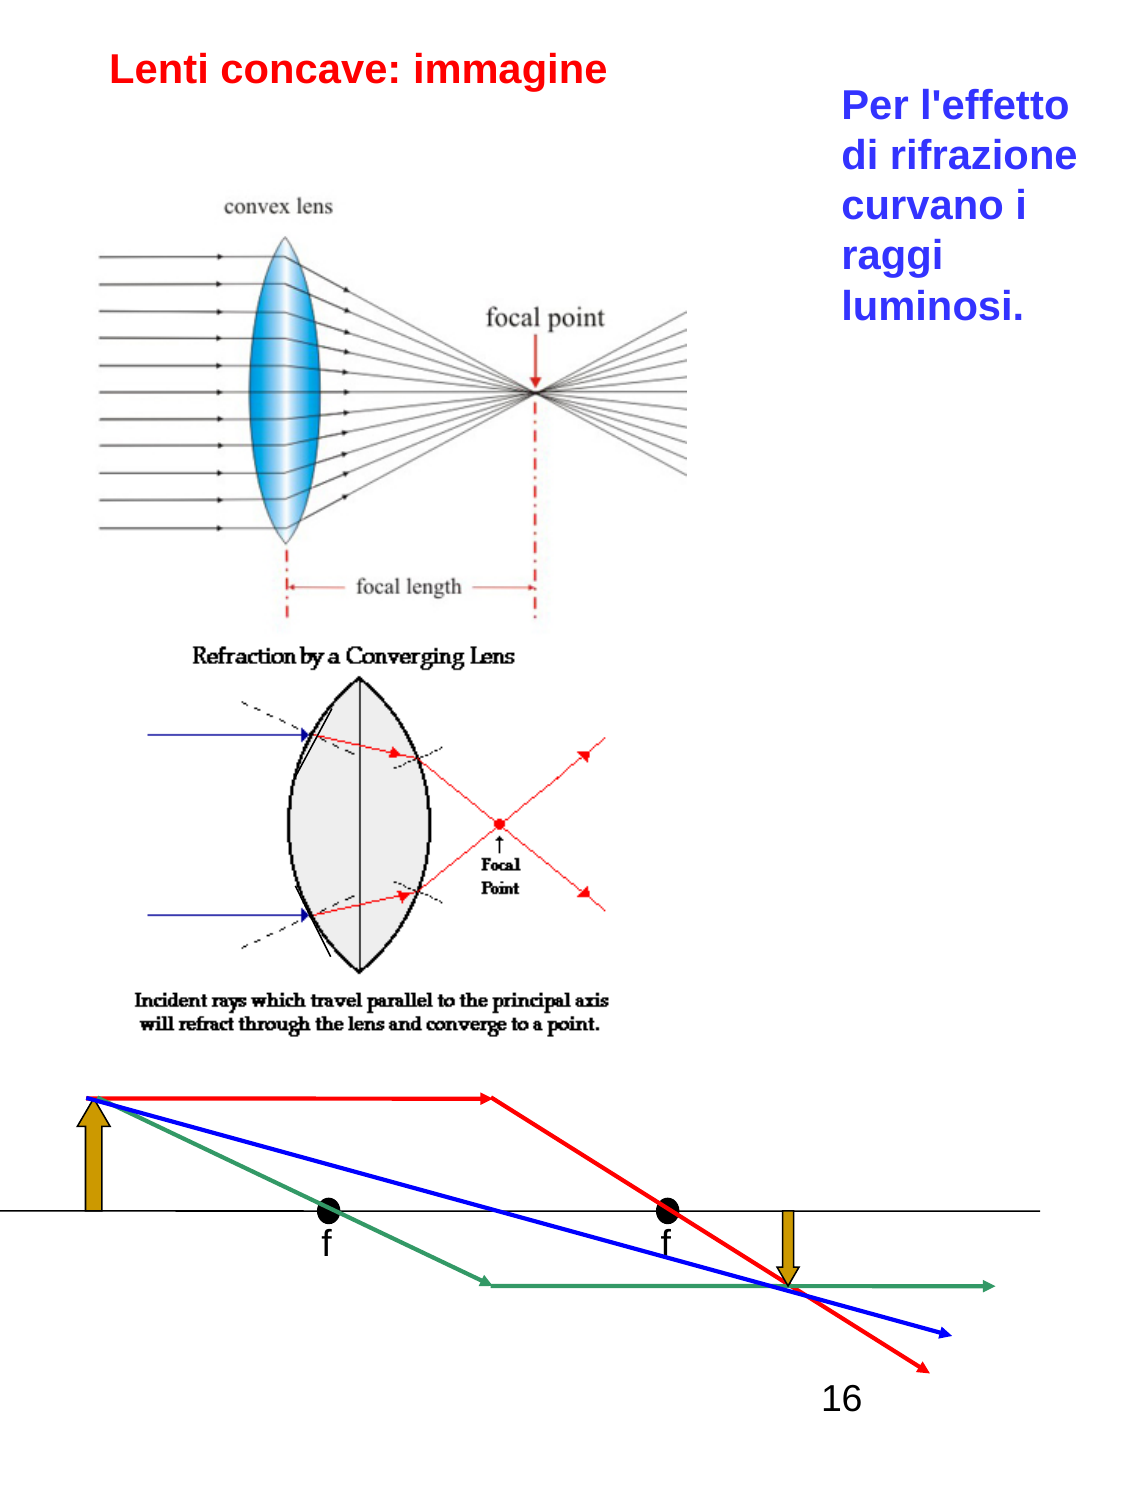

Lenti concave: immagine
Per l'effetto di rifrazione curvano i raggi luminosi.
f
f
P19 Onde Ottica
16